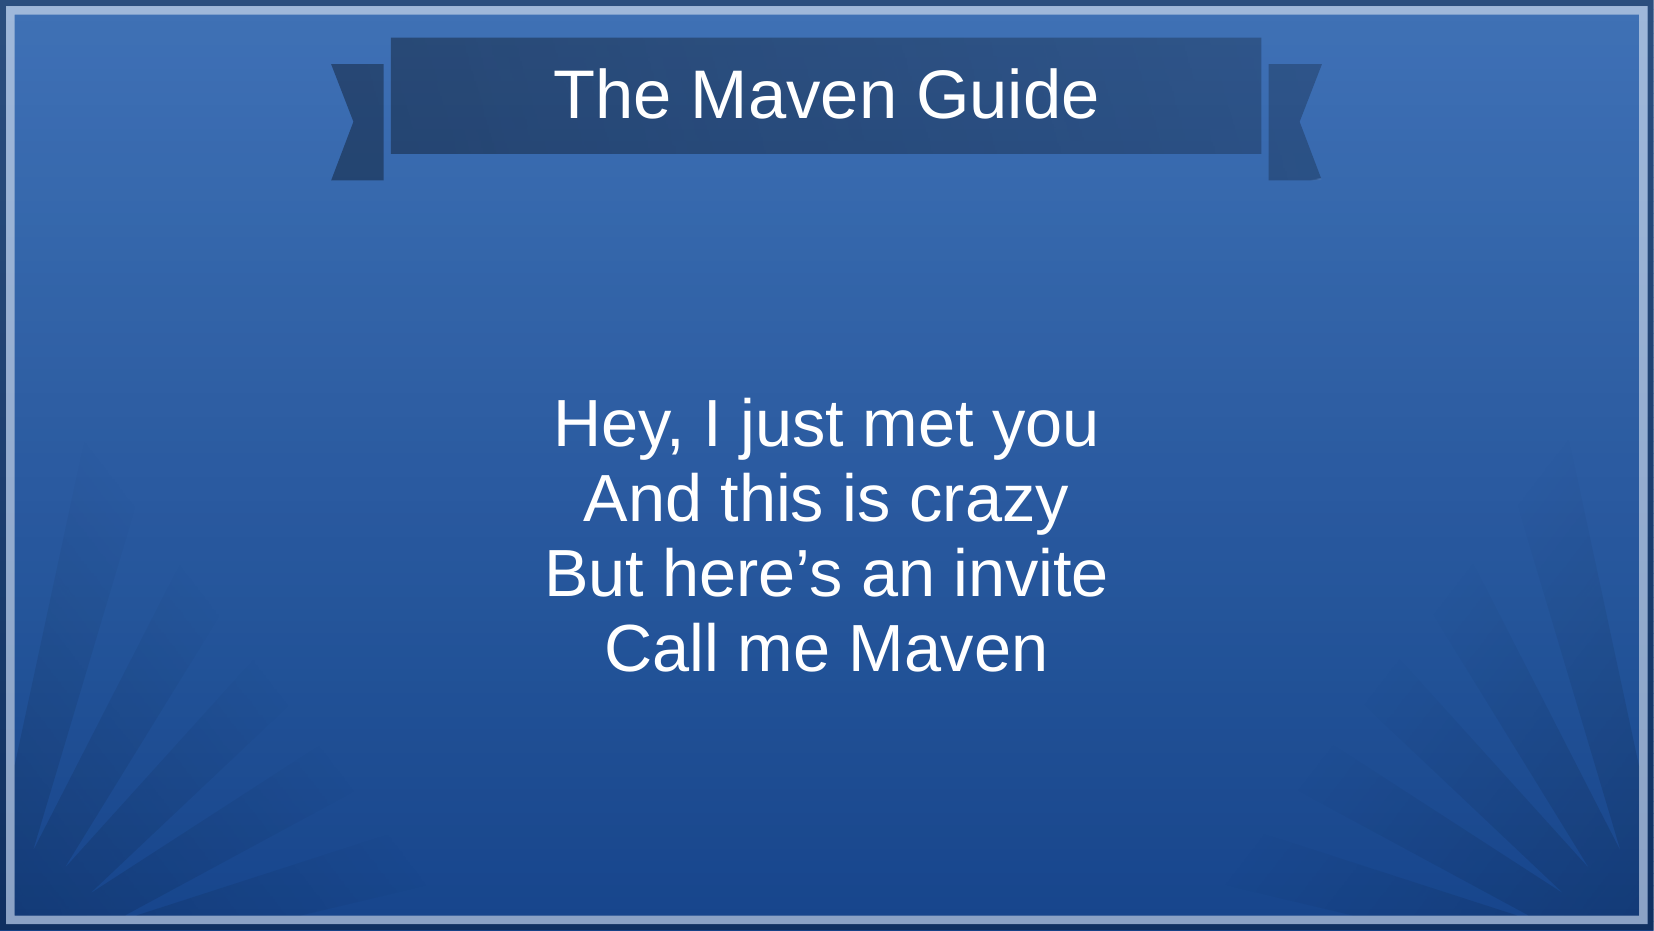

# The Maven Guide
Hey, I just met you
And this is crazy
But here’s an invite
Call me Maven